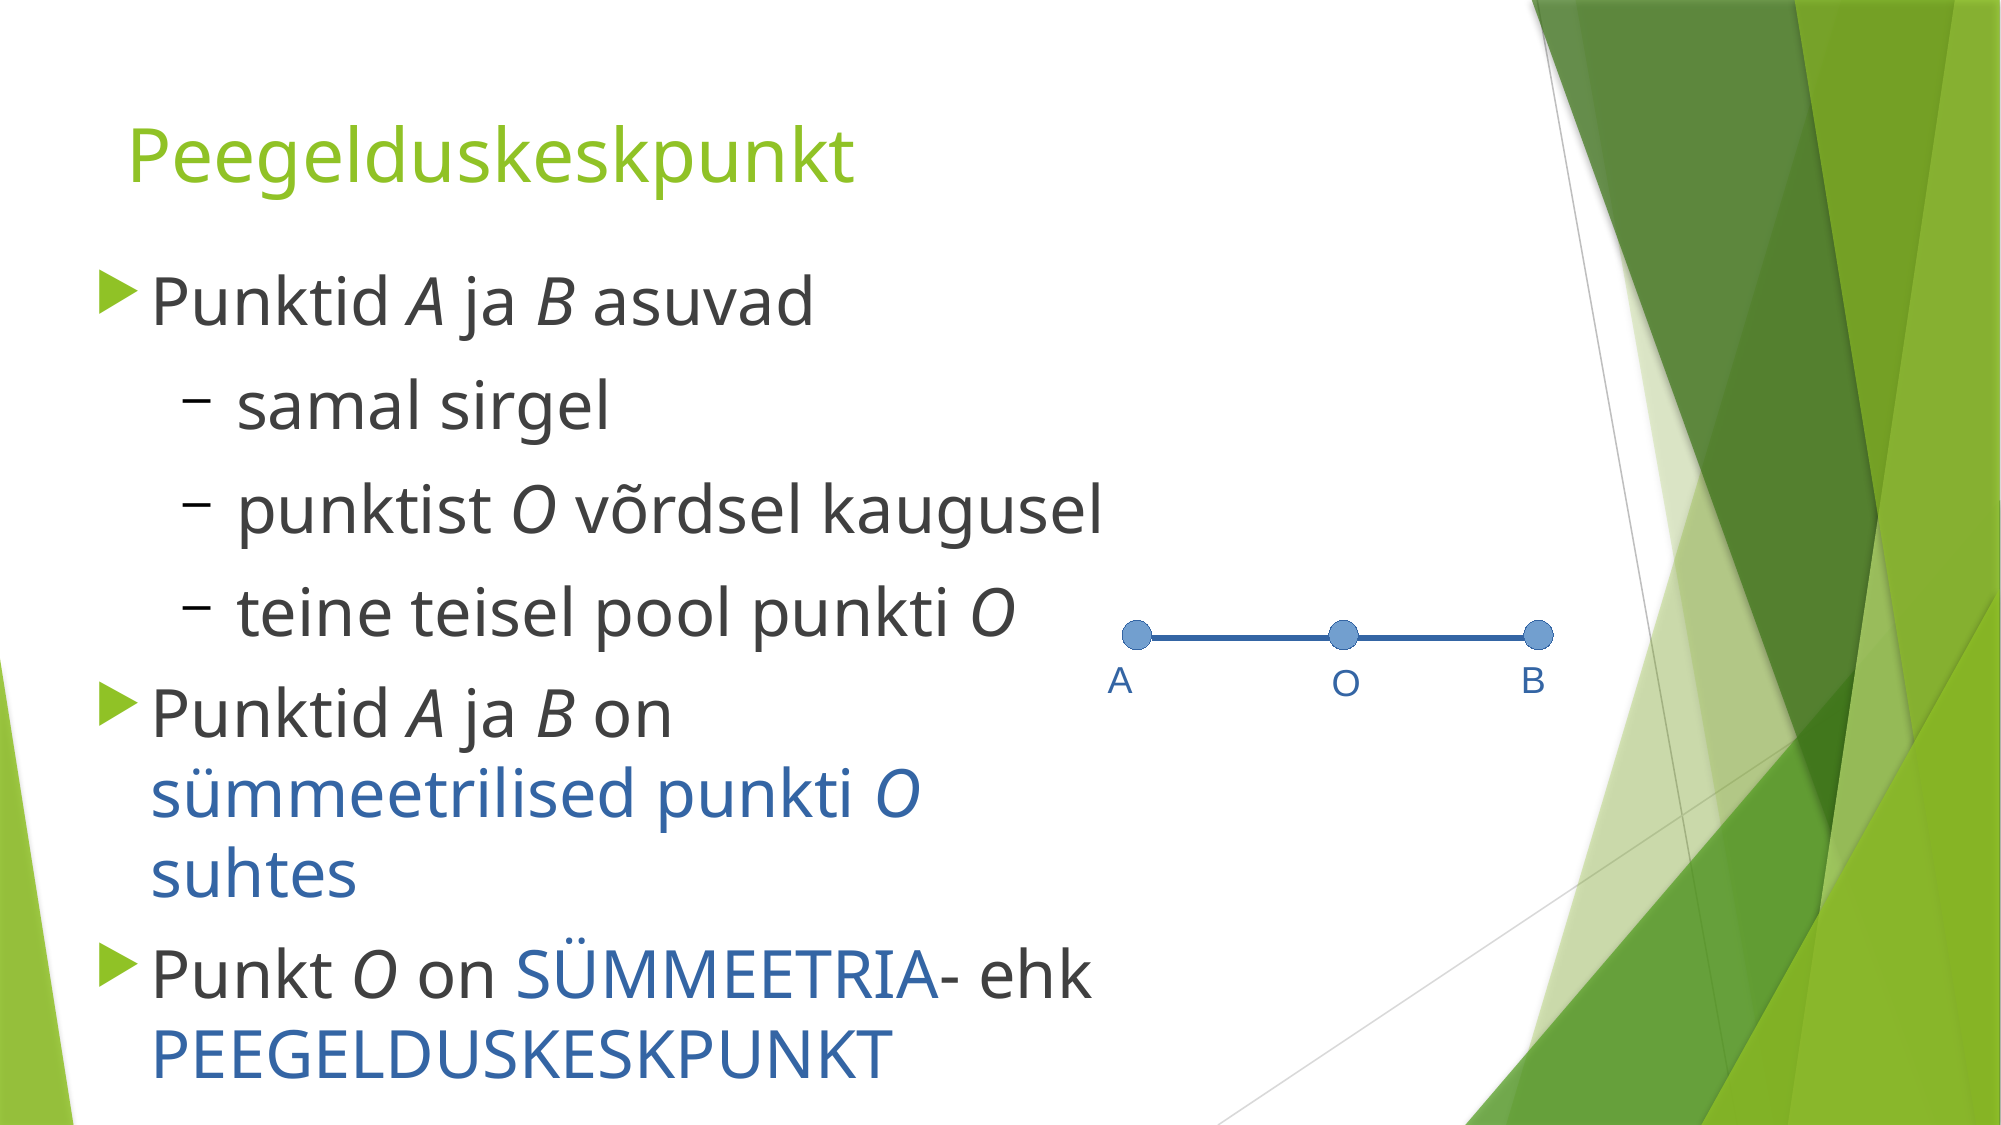

# Peegelduskeskpunkt
Punktid A ja B asuvad
samal sirgel
punktist O võrdsel kaugusel
teine teisel pool punkti O
Punktid A ja B on sümmeetrilised punkti O suhtes
Punkt O on SÜMMEETRIA- ehk PEEGELDUSKESKPUNKT
A
B
O